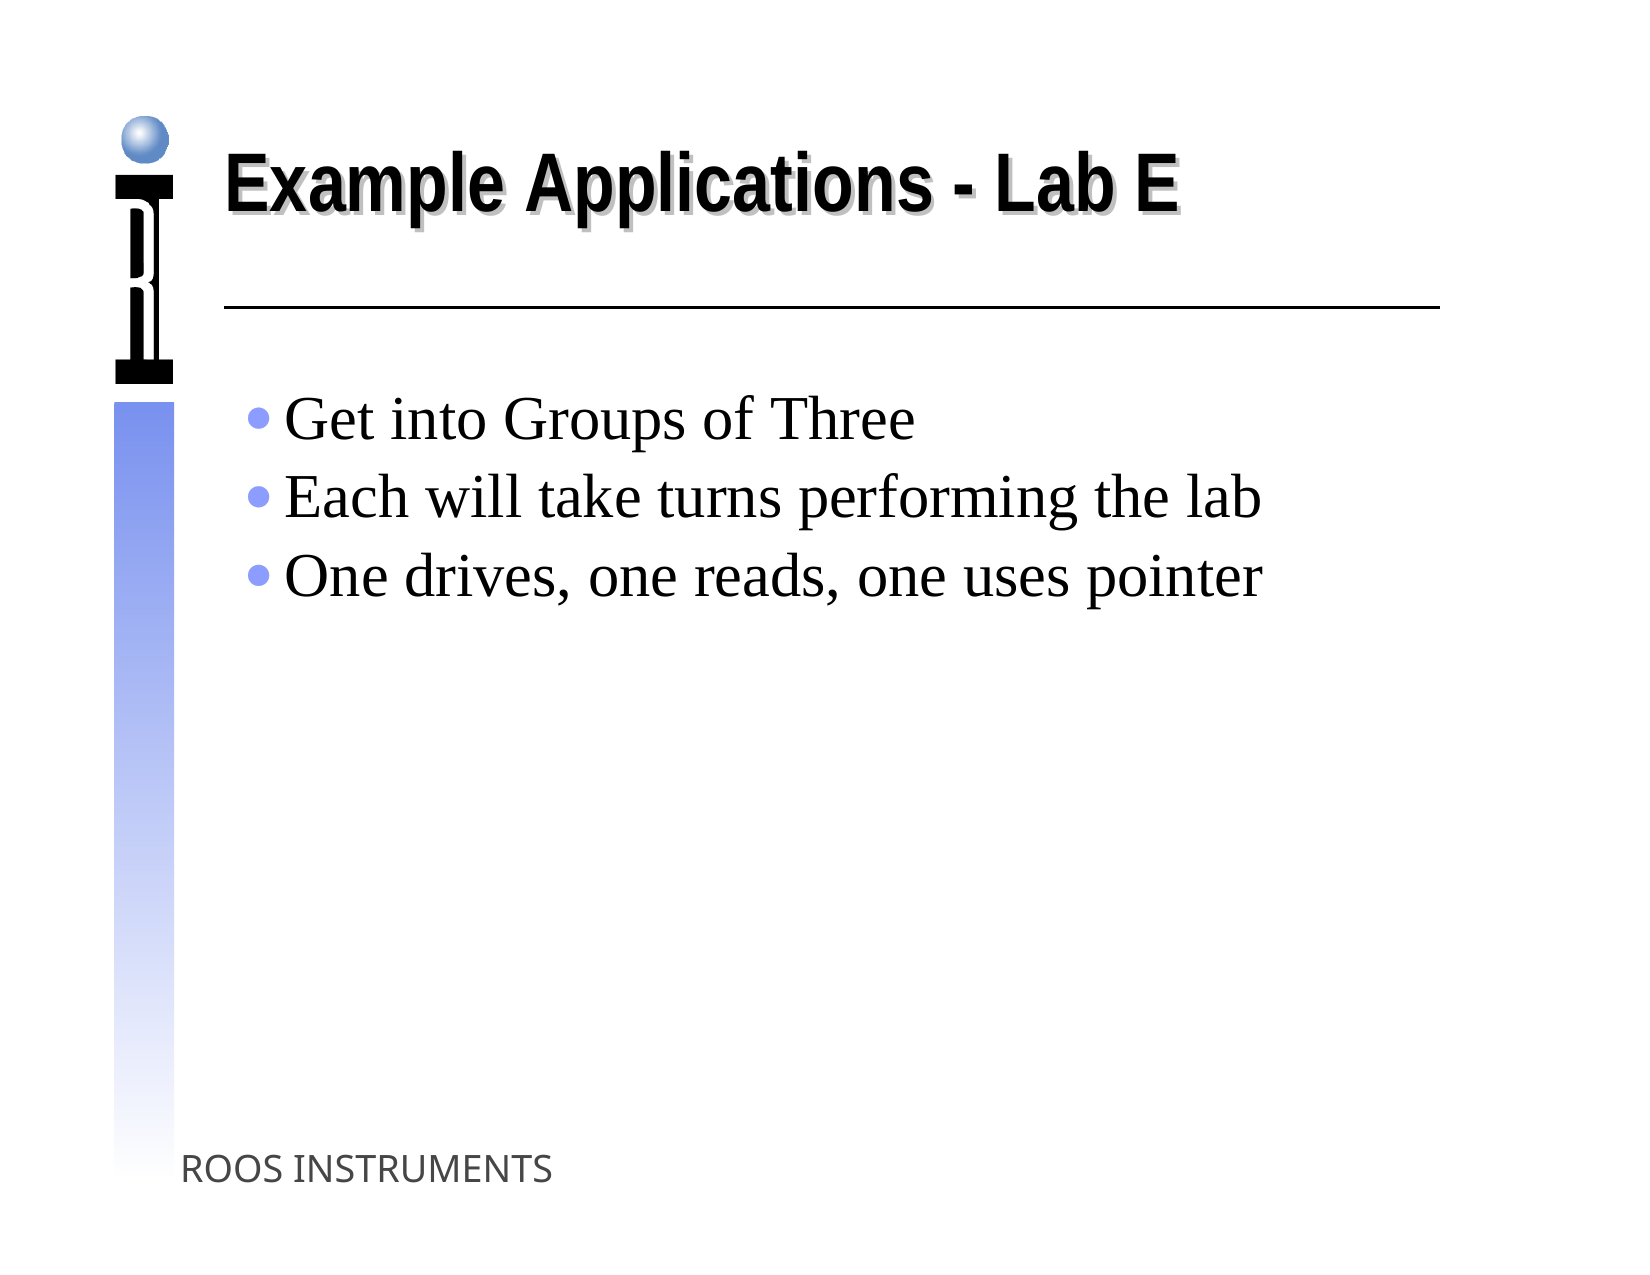

Example Applications - Lab E
Get into Groups of Three
Each will take turns performing the lab
One drives, one reads, one uses pointer